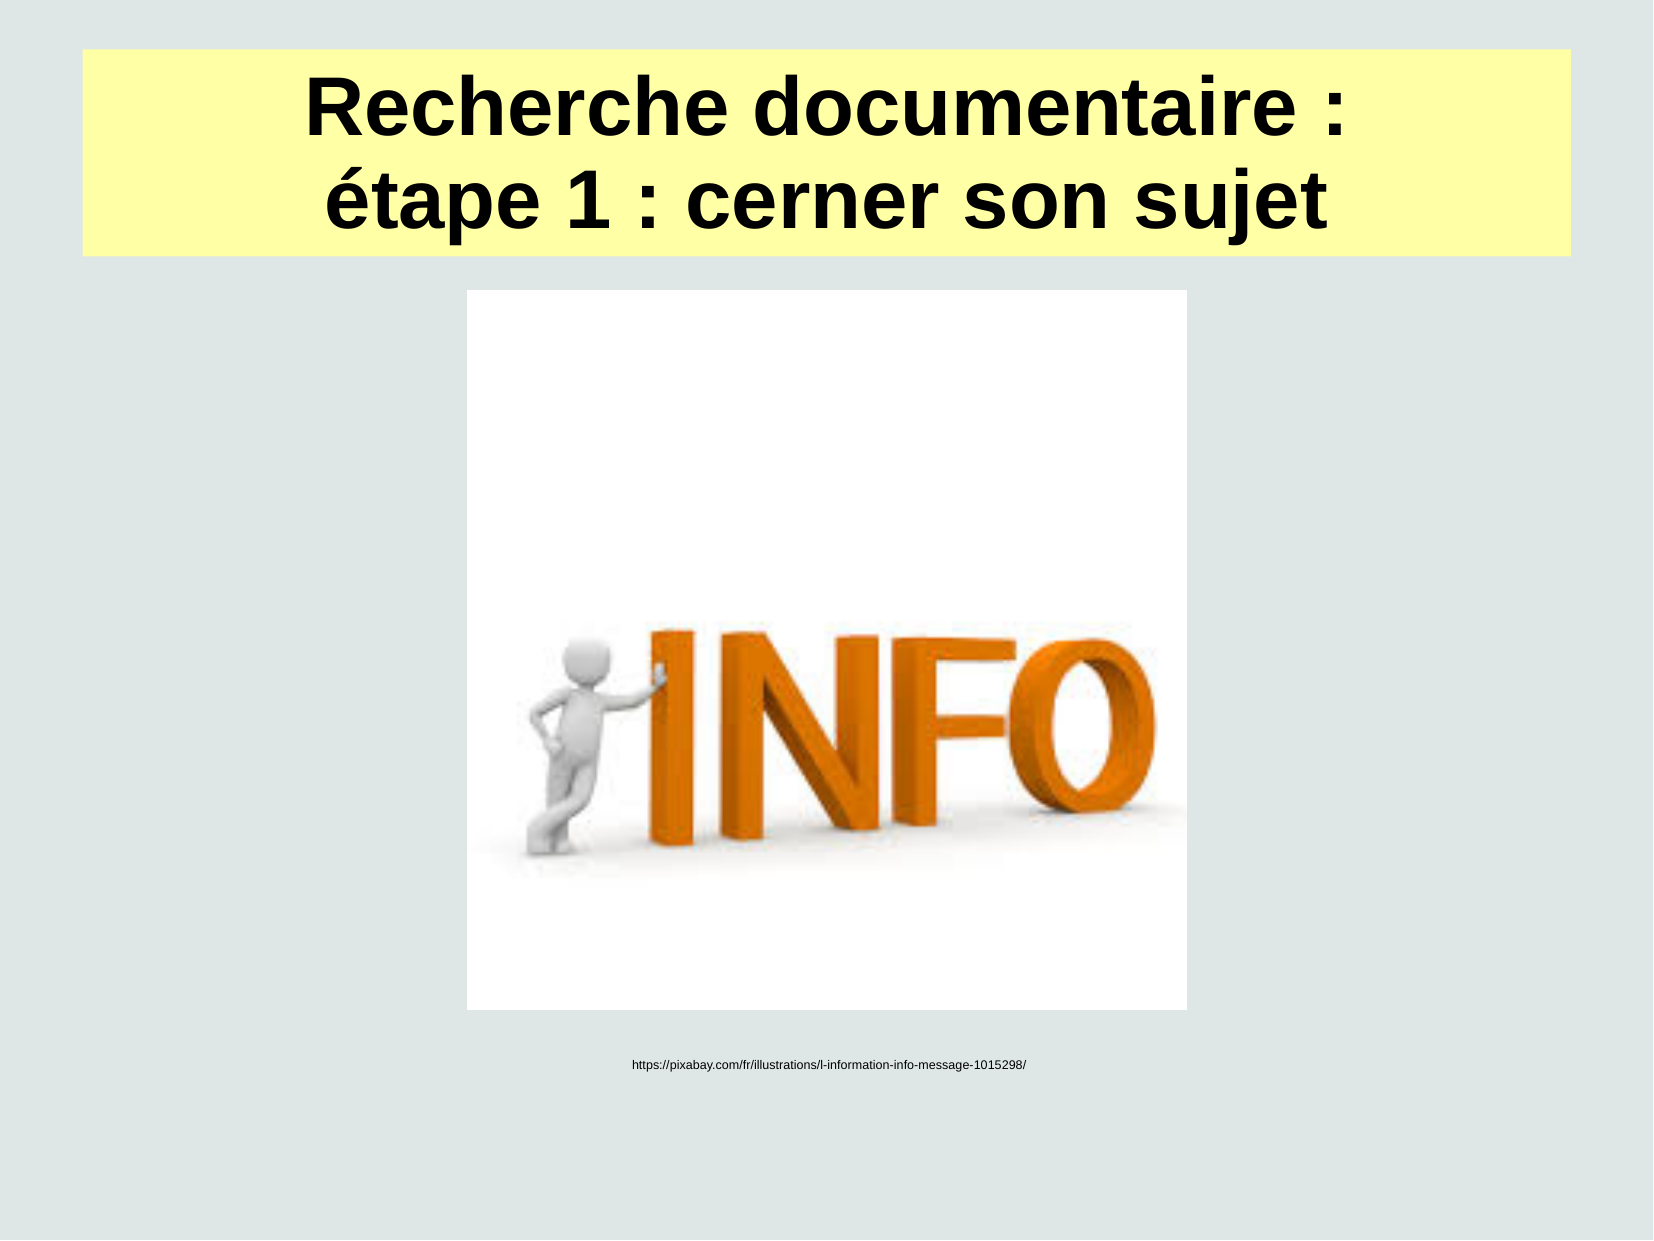

# Recherche documentaire : étape 1 : cerner son sujet
 https://pixabay.com/fr/illustrations/l-information-info-message-1015298/